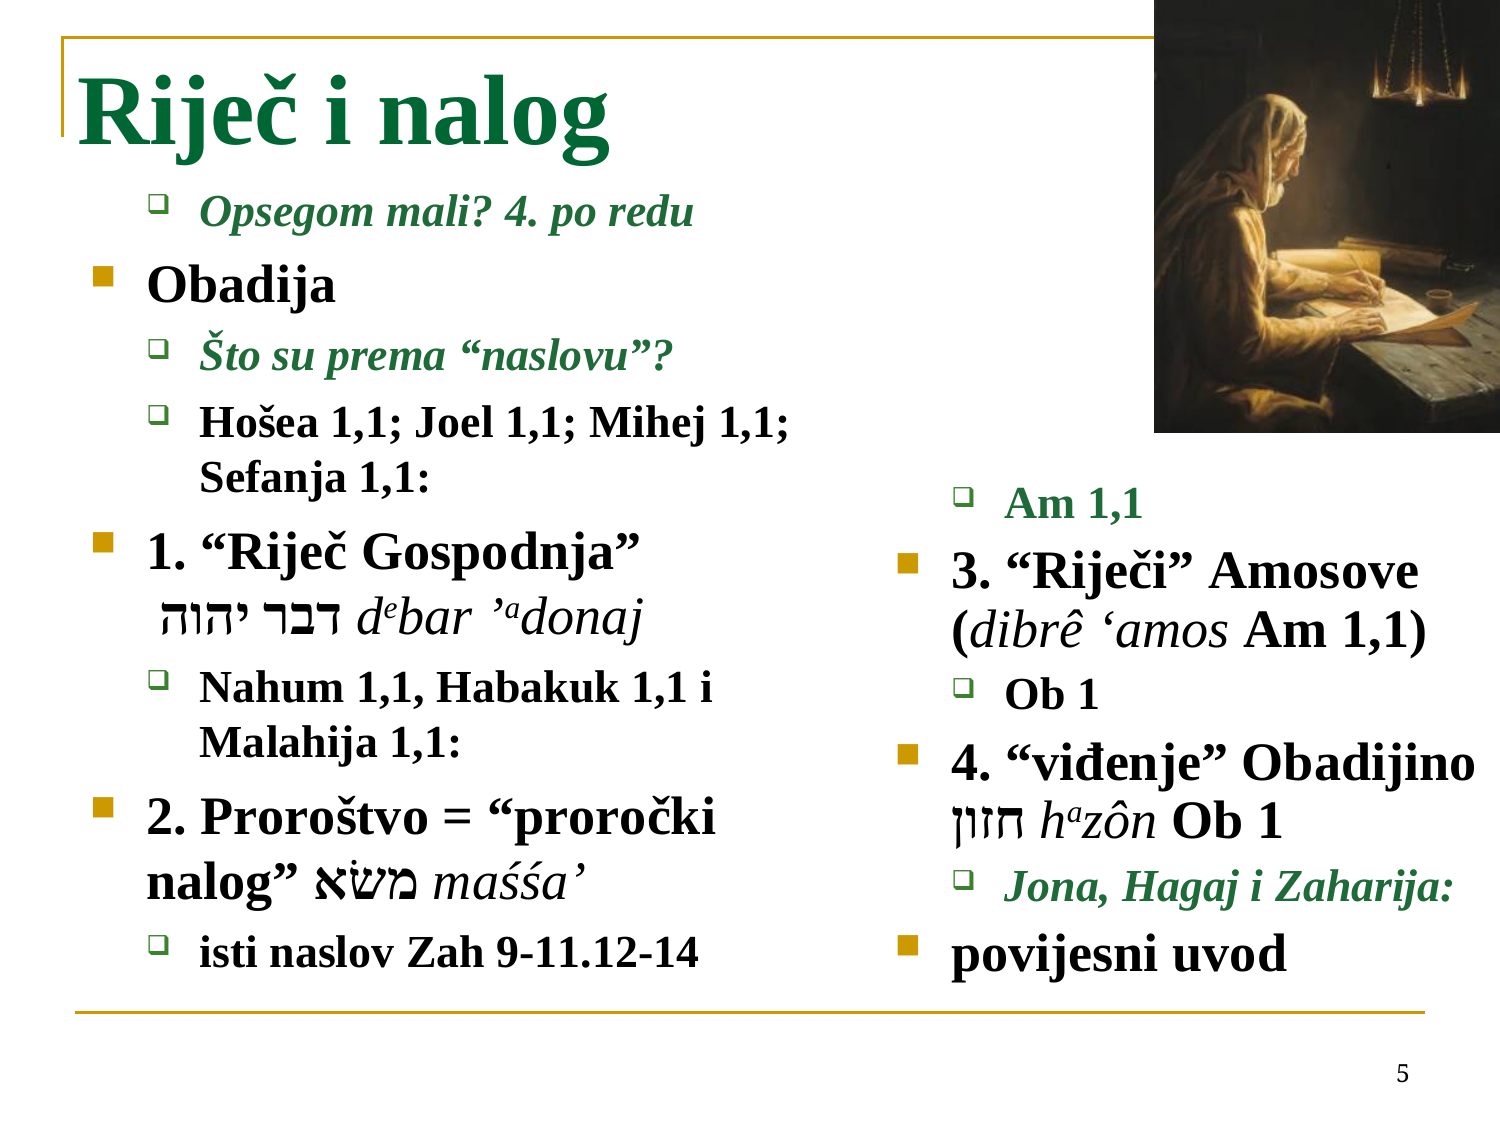

# Riječ i nalog
Opsegom mali? 4. po redu
Obadija
Što su prema “naslovu”?
Hošea 1,1; Joel 1,1; Mihej 1,1; Sefanja 1,1:
1. “Riječ Gospodnja”
 דבר יהוה debar ’adonaj
Nahum 1,1, Habakuk 1,1 i Malahija 1,1:
2. Proroštvo = “proročki nalog” משׂא maśśa’
isti naslov Zah 9-11.12-14
Am 1,1
3. “Riječi” Amosove
(dibrê ‘amos Am 1,1)
Ob 1
4. “viđenje” Obadijino
חזון hazôn Ob 1
Jona, Hagaj i Zaharija:
povijesni uvod